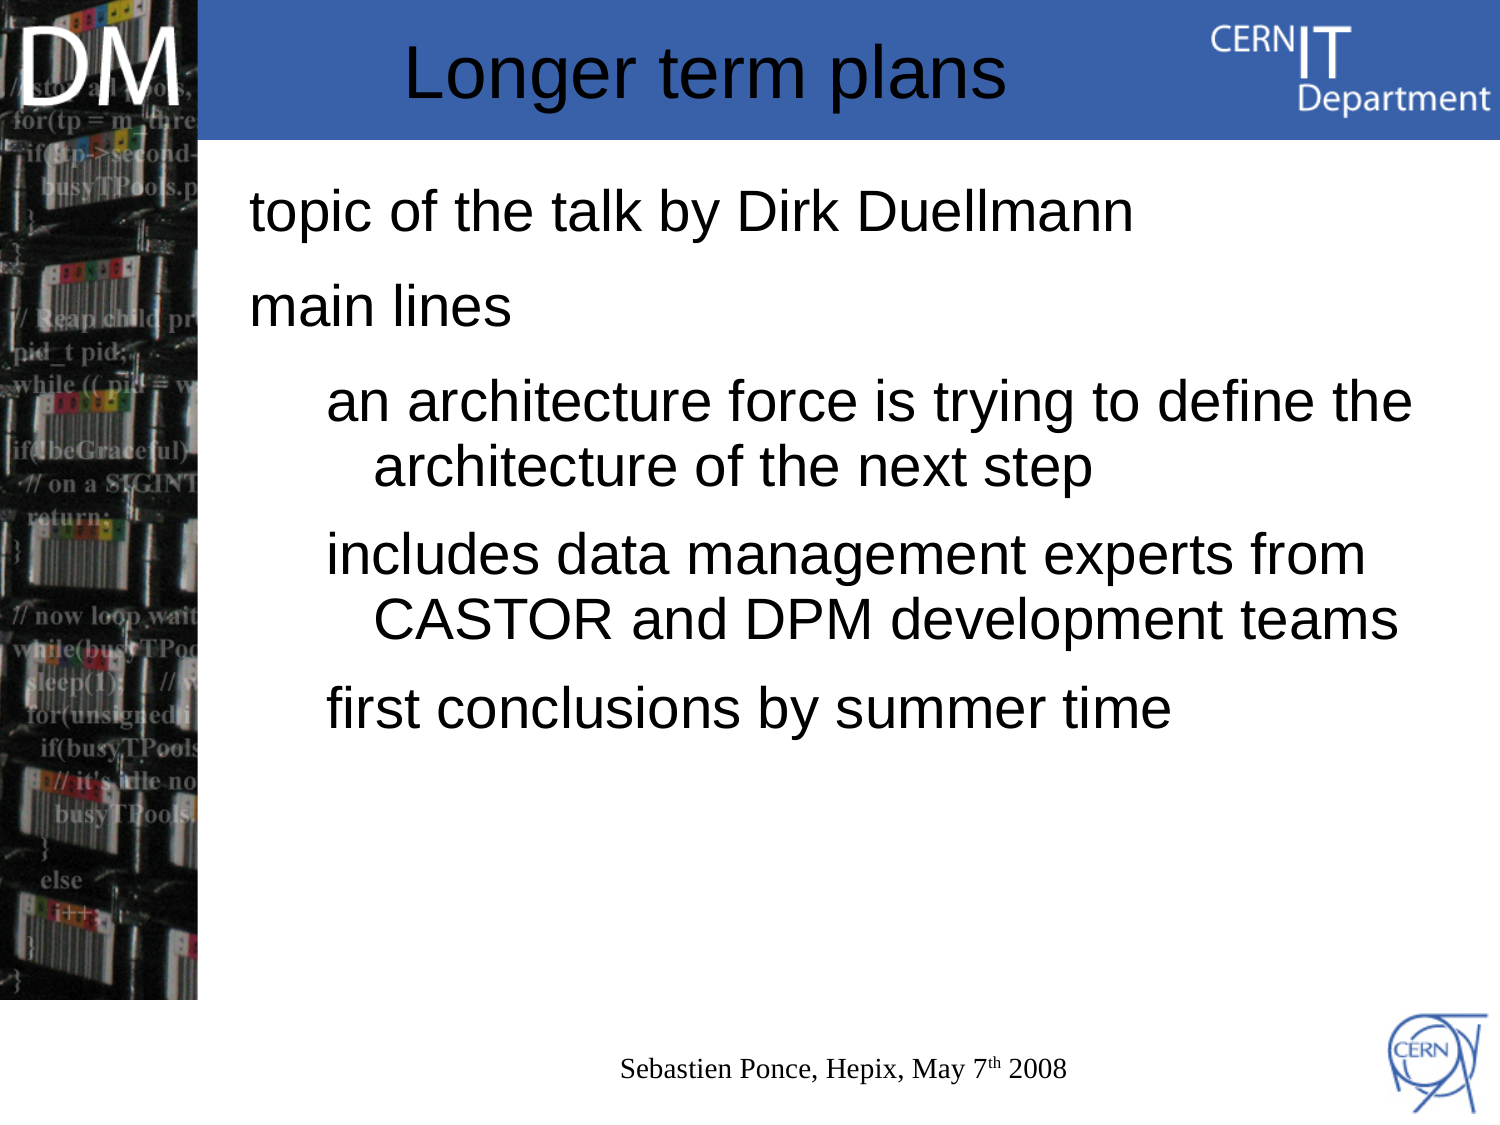

# Longer term plans
topic of the talk by Dirk Duellmann
main lines
an architecture force is trying to define the architecture of the next step
includes data management experts from CASTOR and DPM development teams
first conclusions by summer time